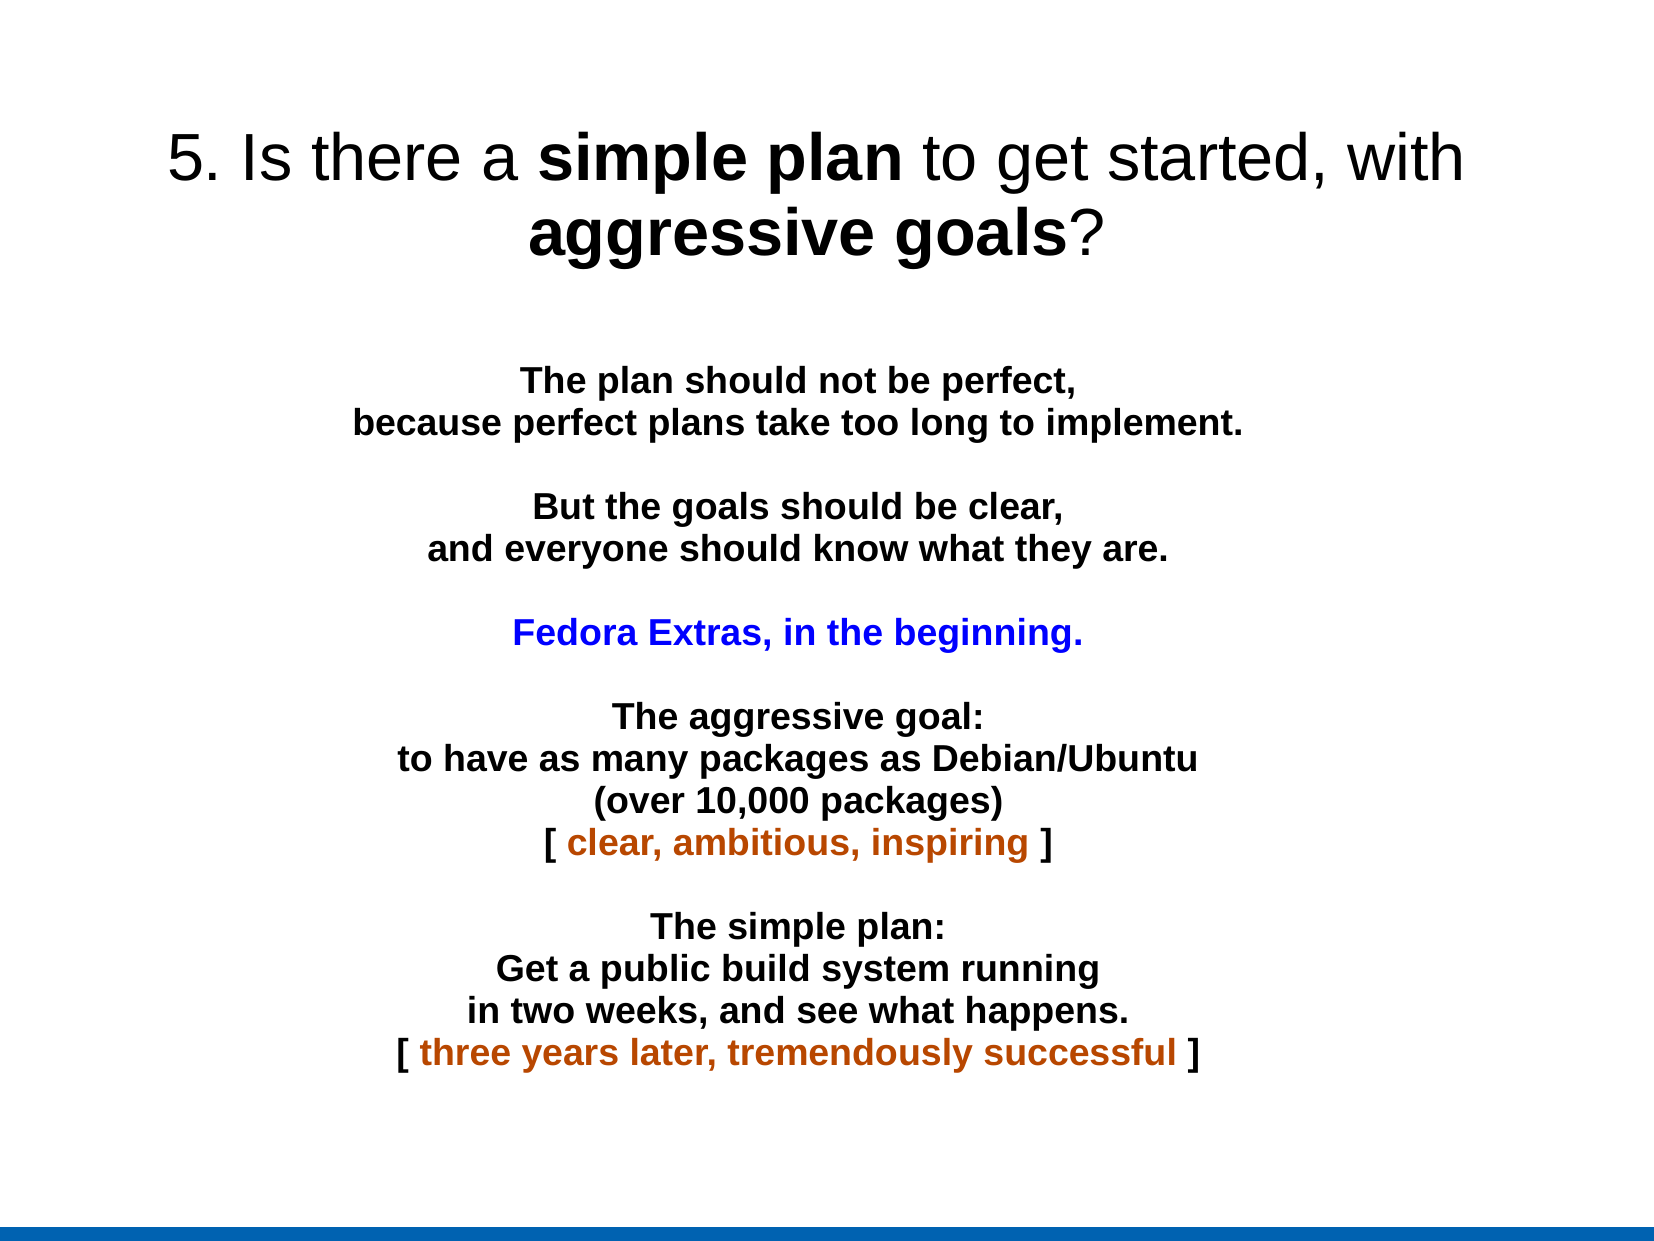

5. Is there a simple plan to get started, with aggressive goals?
The plan should not be perfect,
because perfect plans take too long to implement.
But the goals should be clear,
and everyone should know what they are.
Fedora Extras, in the beginning.
The aggressive goal:
to have as many packages as Debian/Ubuntu
(over 10,000 packages)
[ clear, ambitious, inspiring ]
The simple plan:
Get a public build system running
in two weeks, and see what happens.
[ three years later, tremendously successful ]